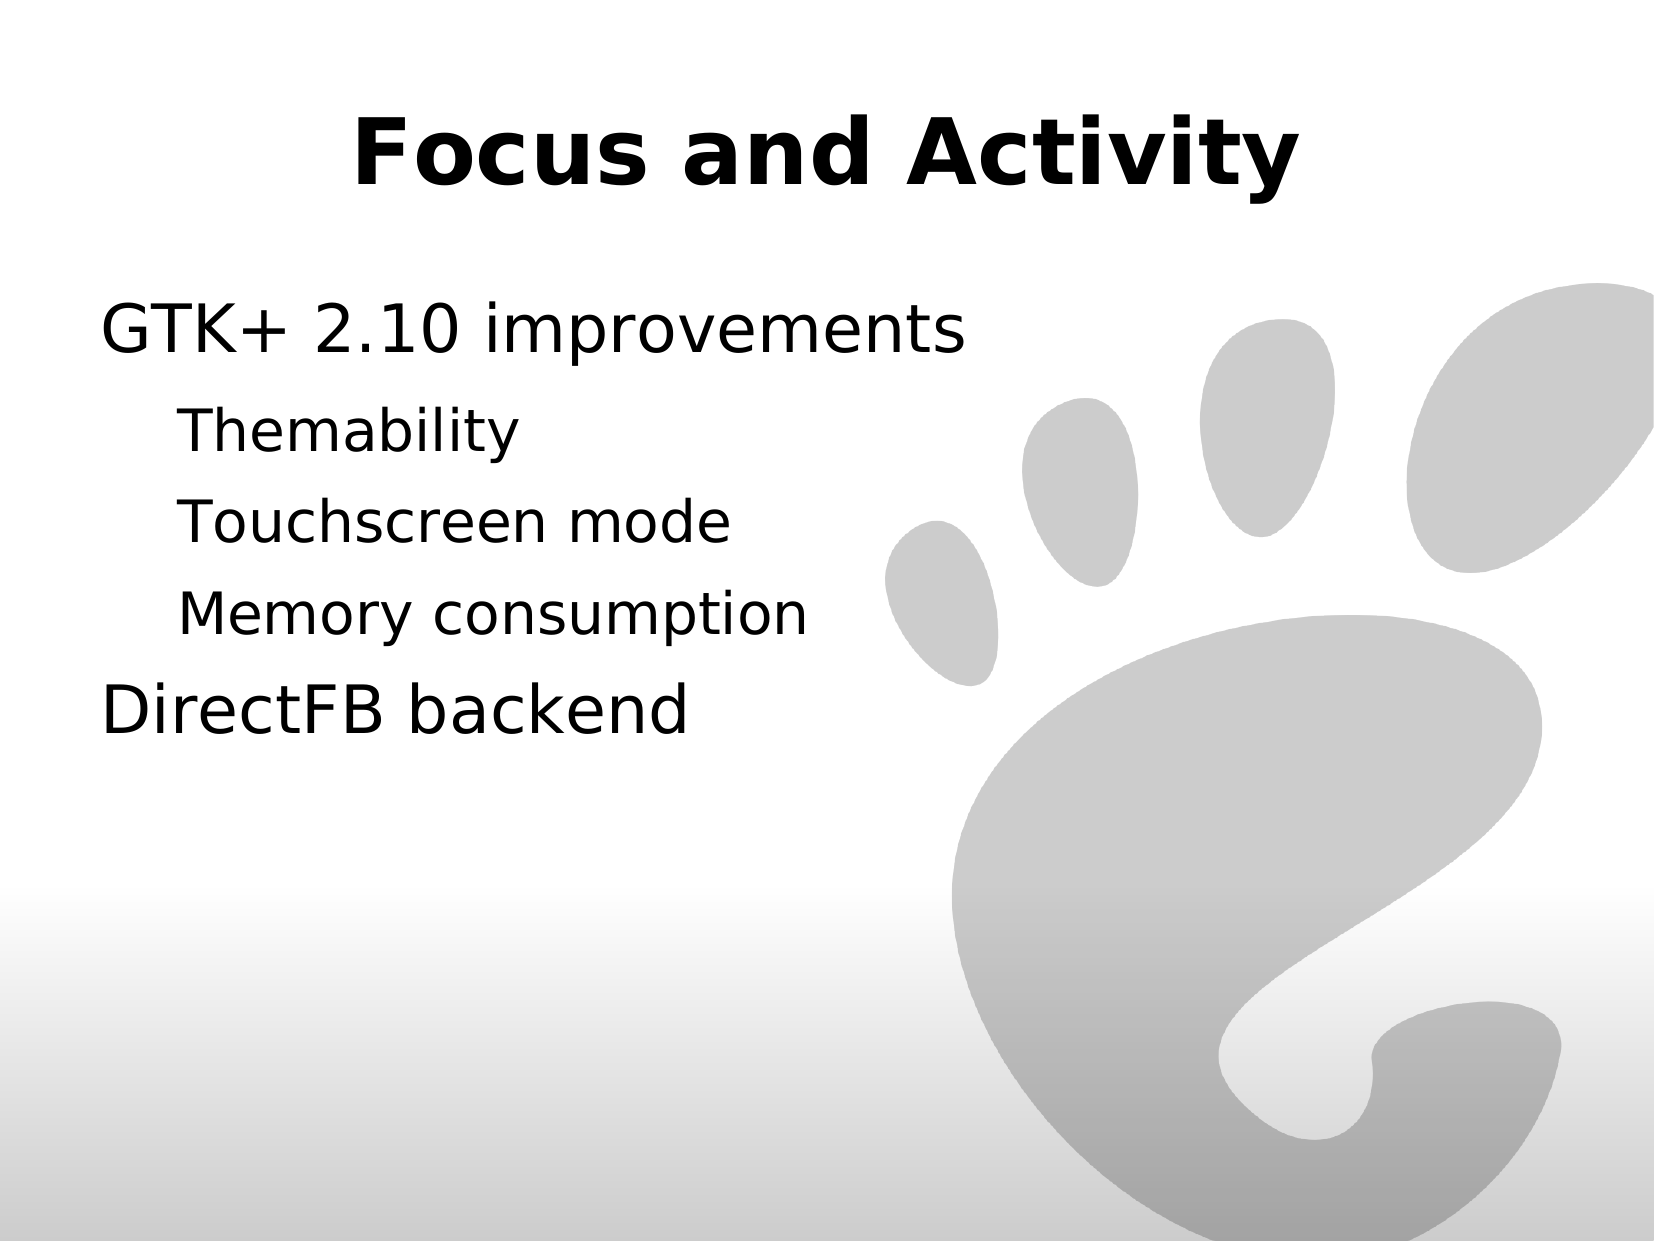

# Focus and Activity
GTK+ 2.10 improvements
Themability
Touchscreen mode
Memory consumption
DirectFB backend